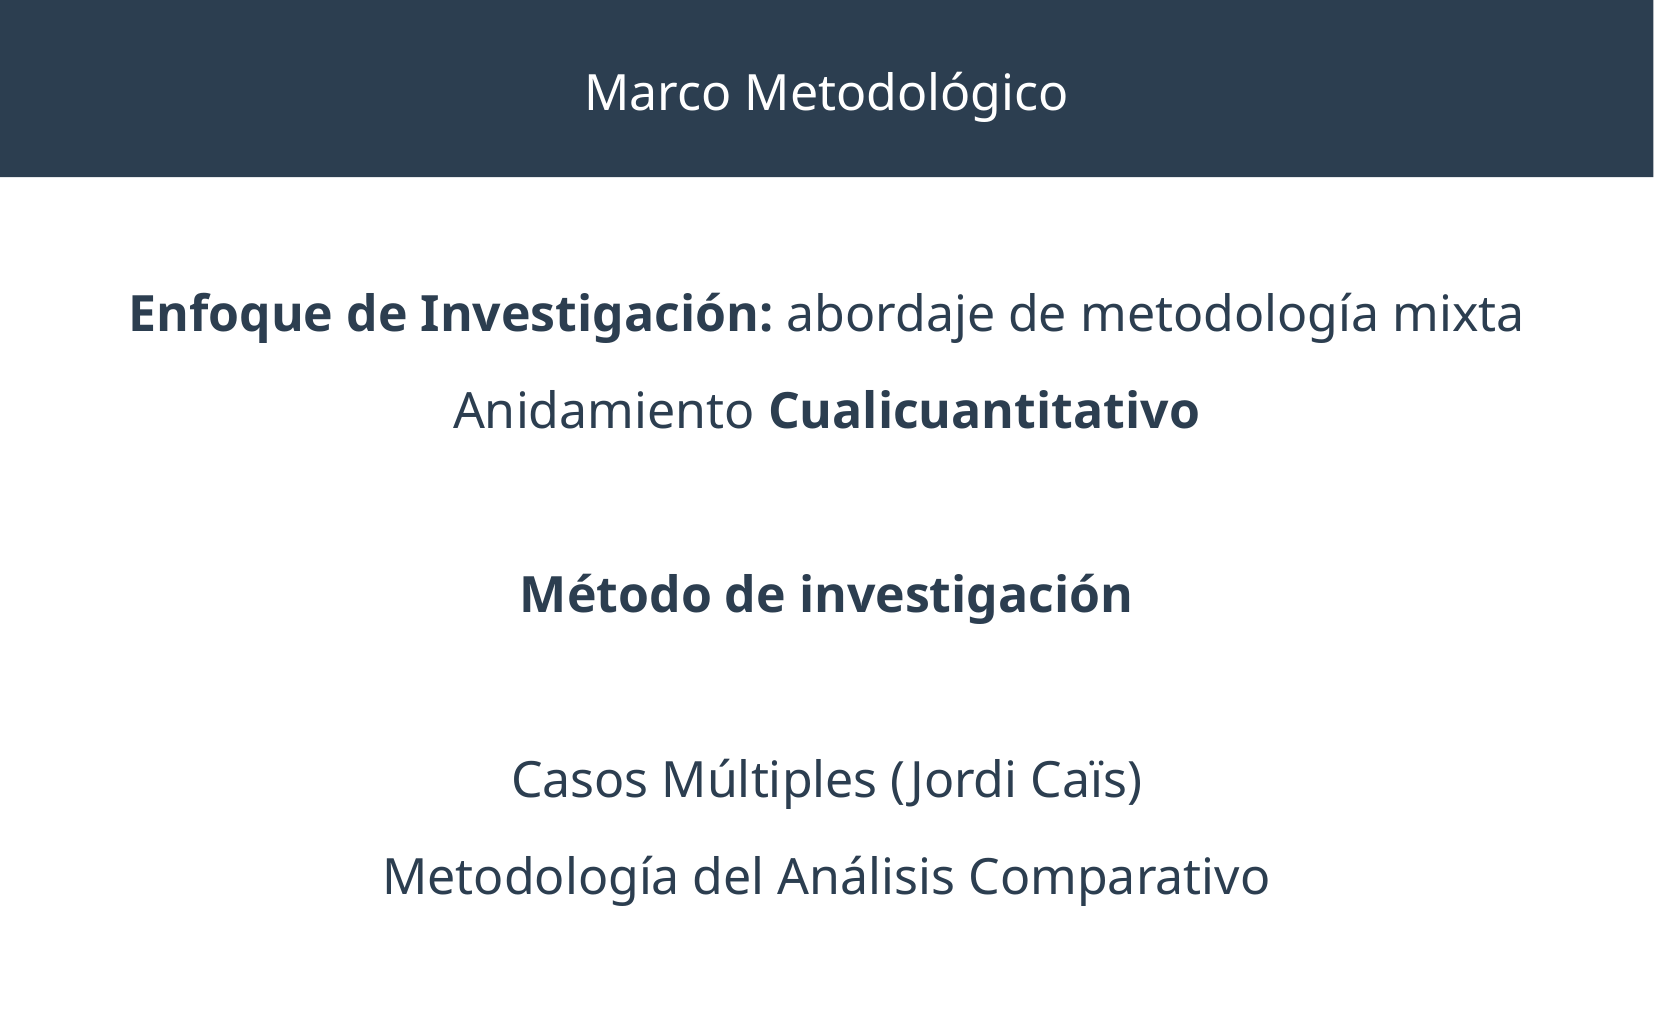

Marco Metodológico
# Enfoque de Investigación: abordaje de metodología mixta
Anidamiento Cualicuantitativo
Método de investigación
Casos Múltiples (Jordi Caïs)
Metodología del Análisis Comparativo
17